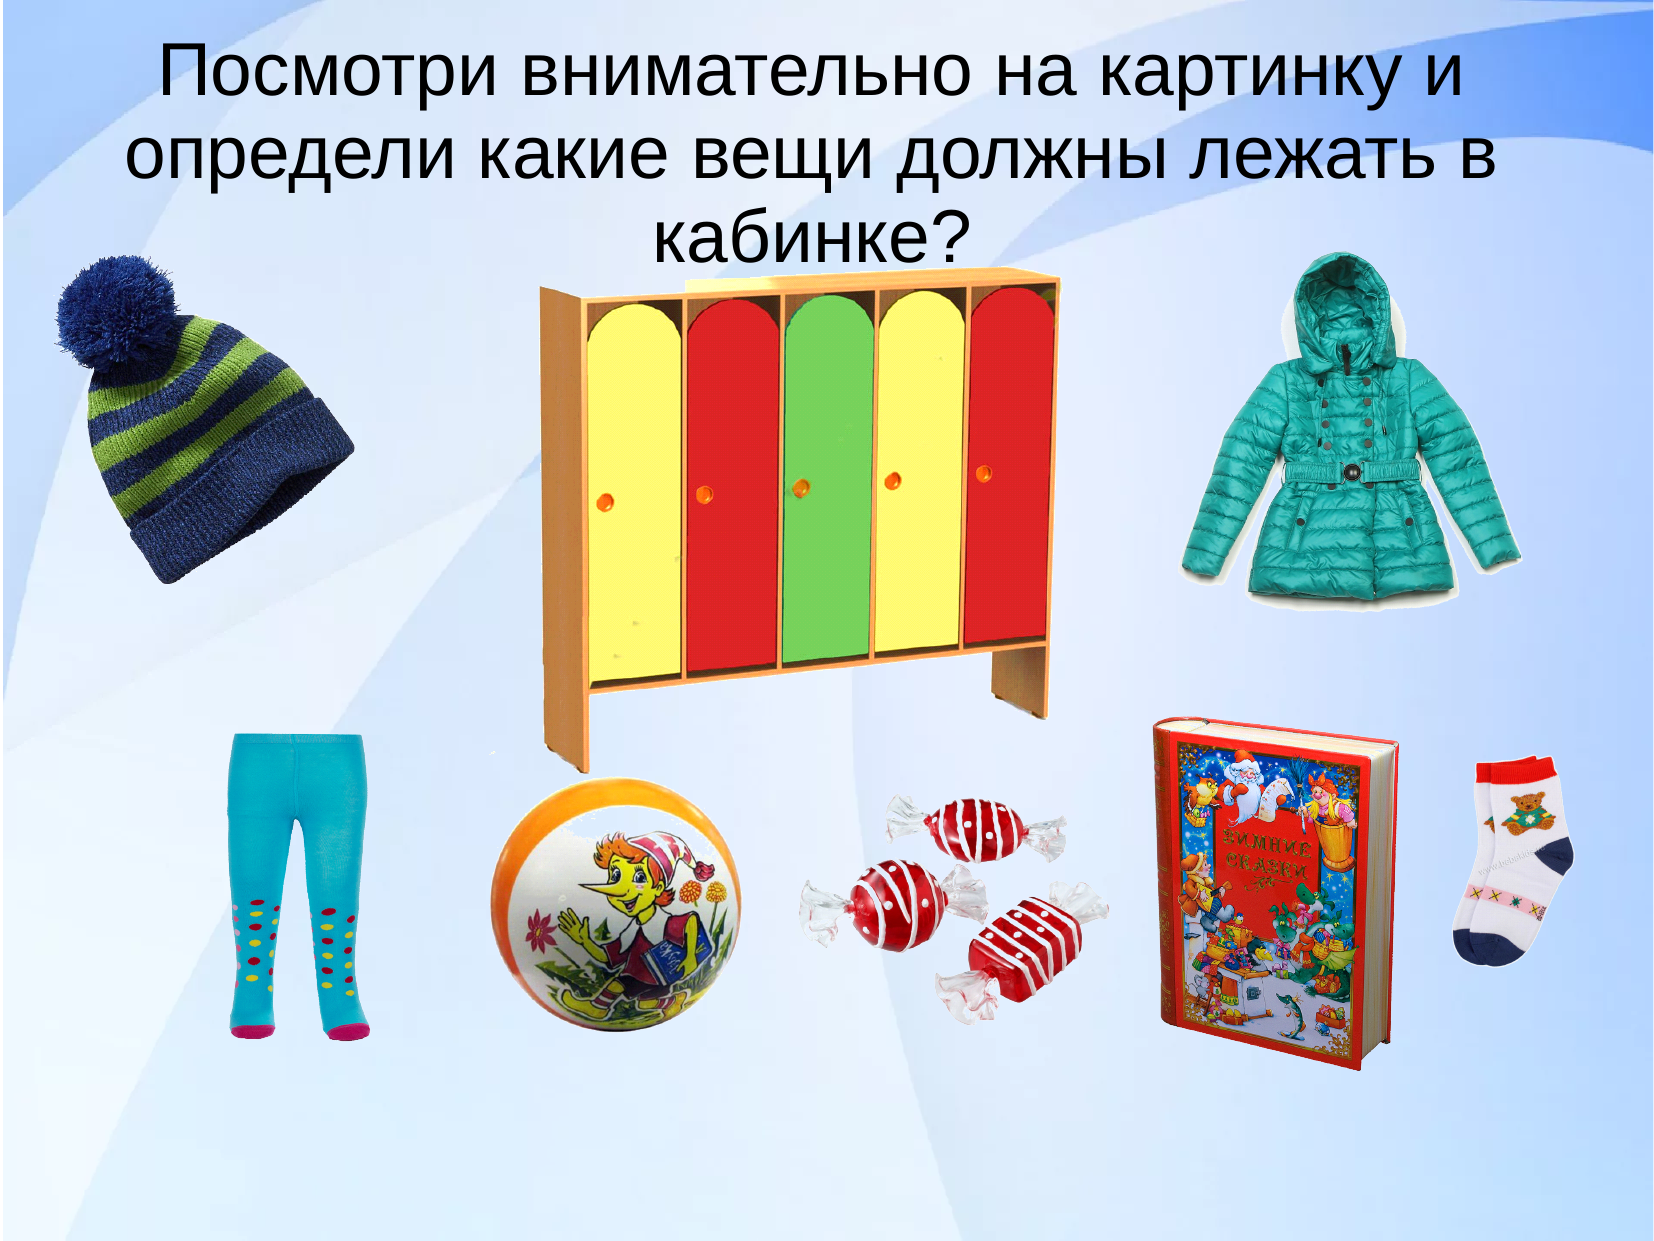

# Посмотри внимательно на картинку и определи какие вещи должны лежать в кабинке?